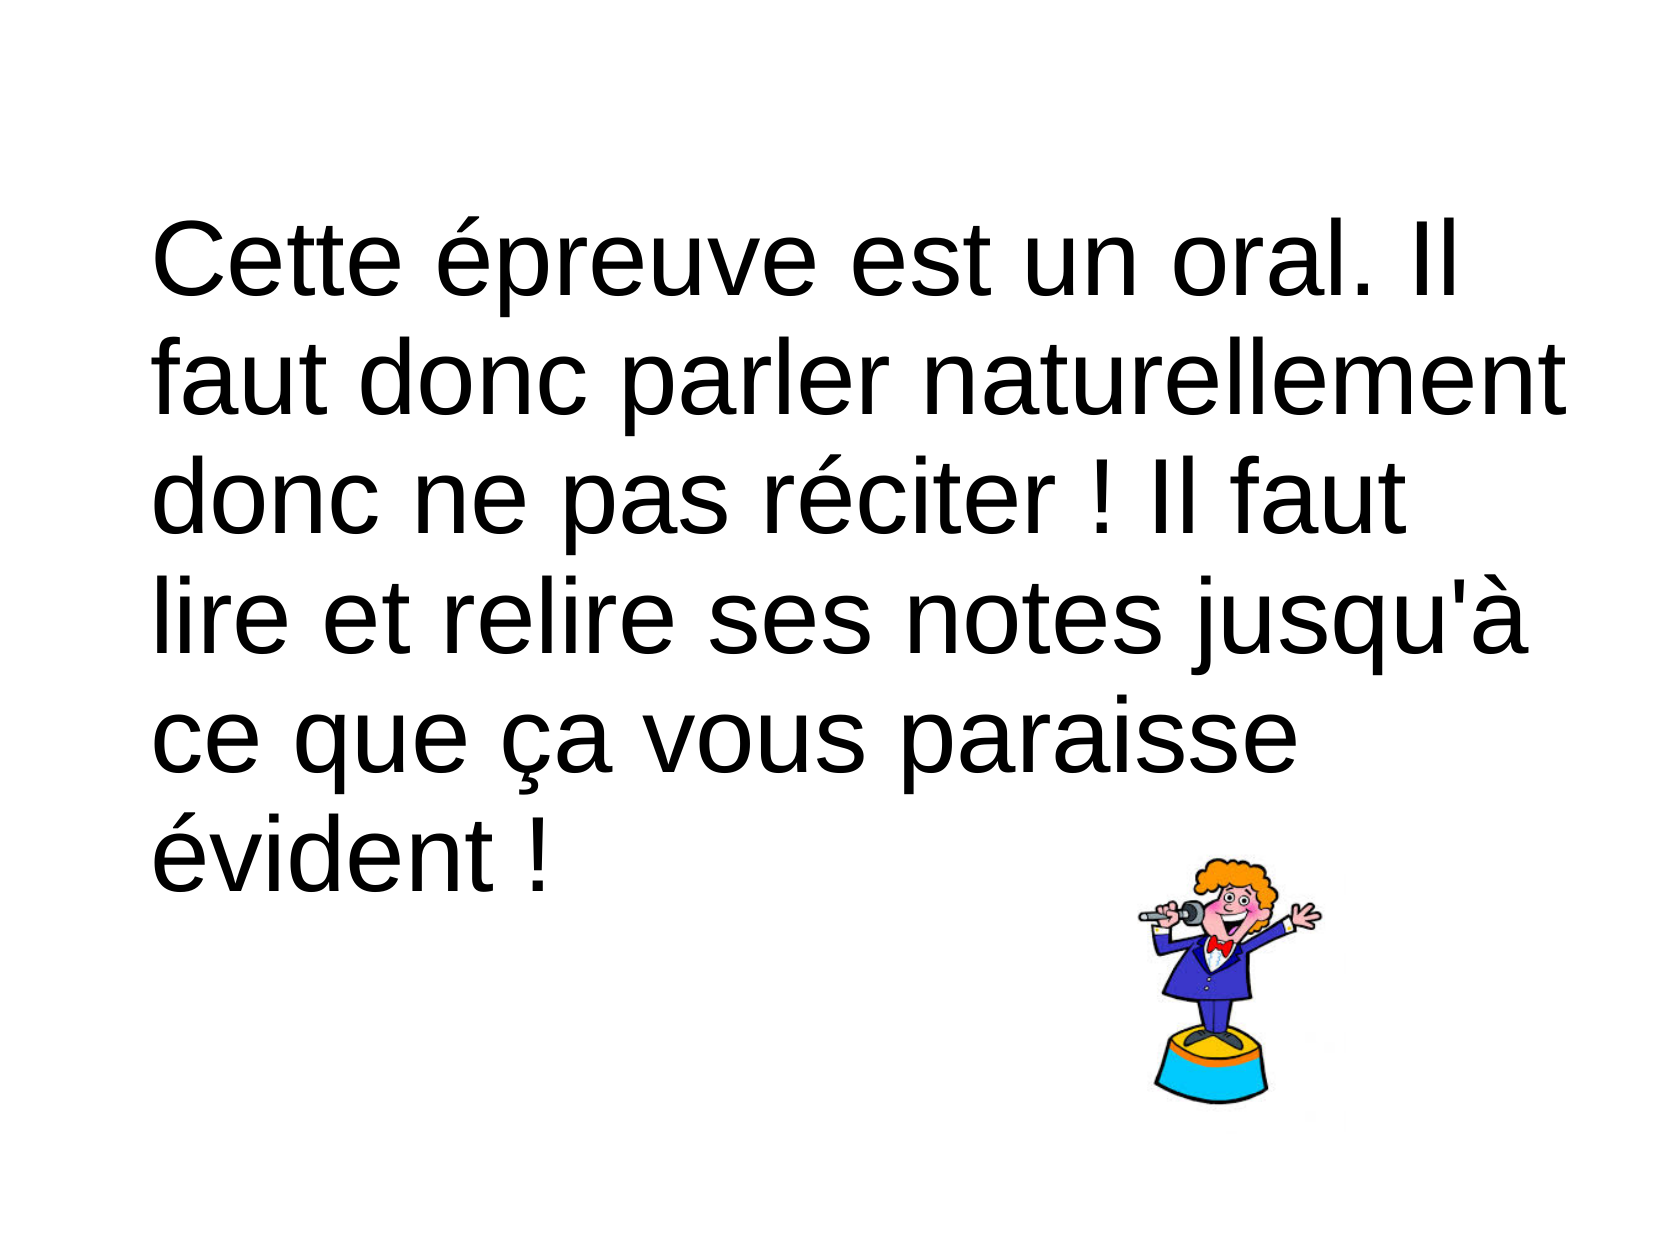

# Cette épreuve est un oral. Il faut donc parler naturellement donc ne pas réciter ! Il faut lire et relire ses notes jusqu'à ce que ça vous paraisse évident !